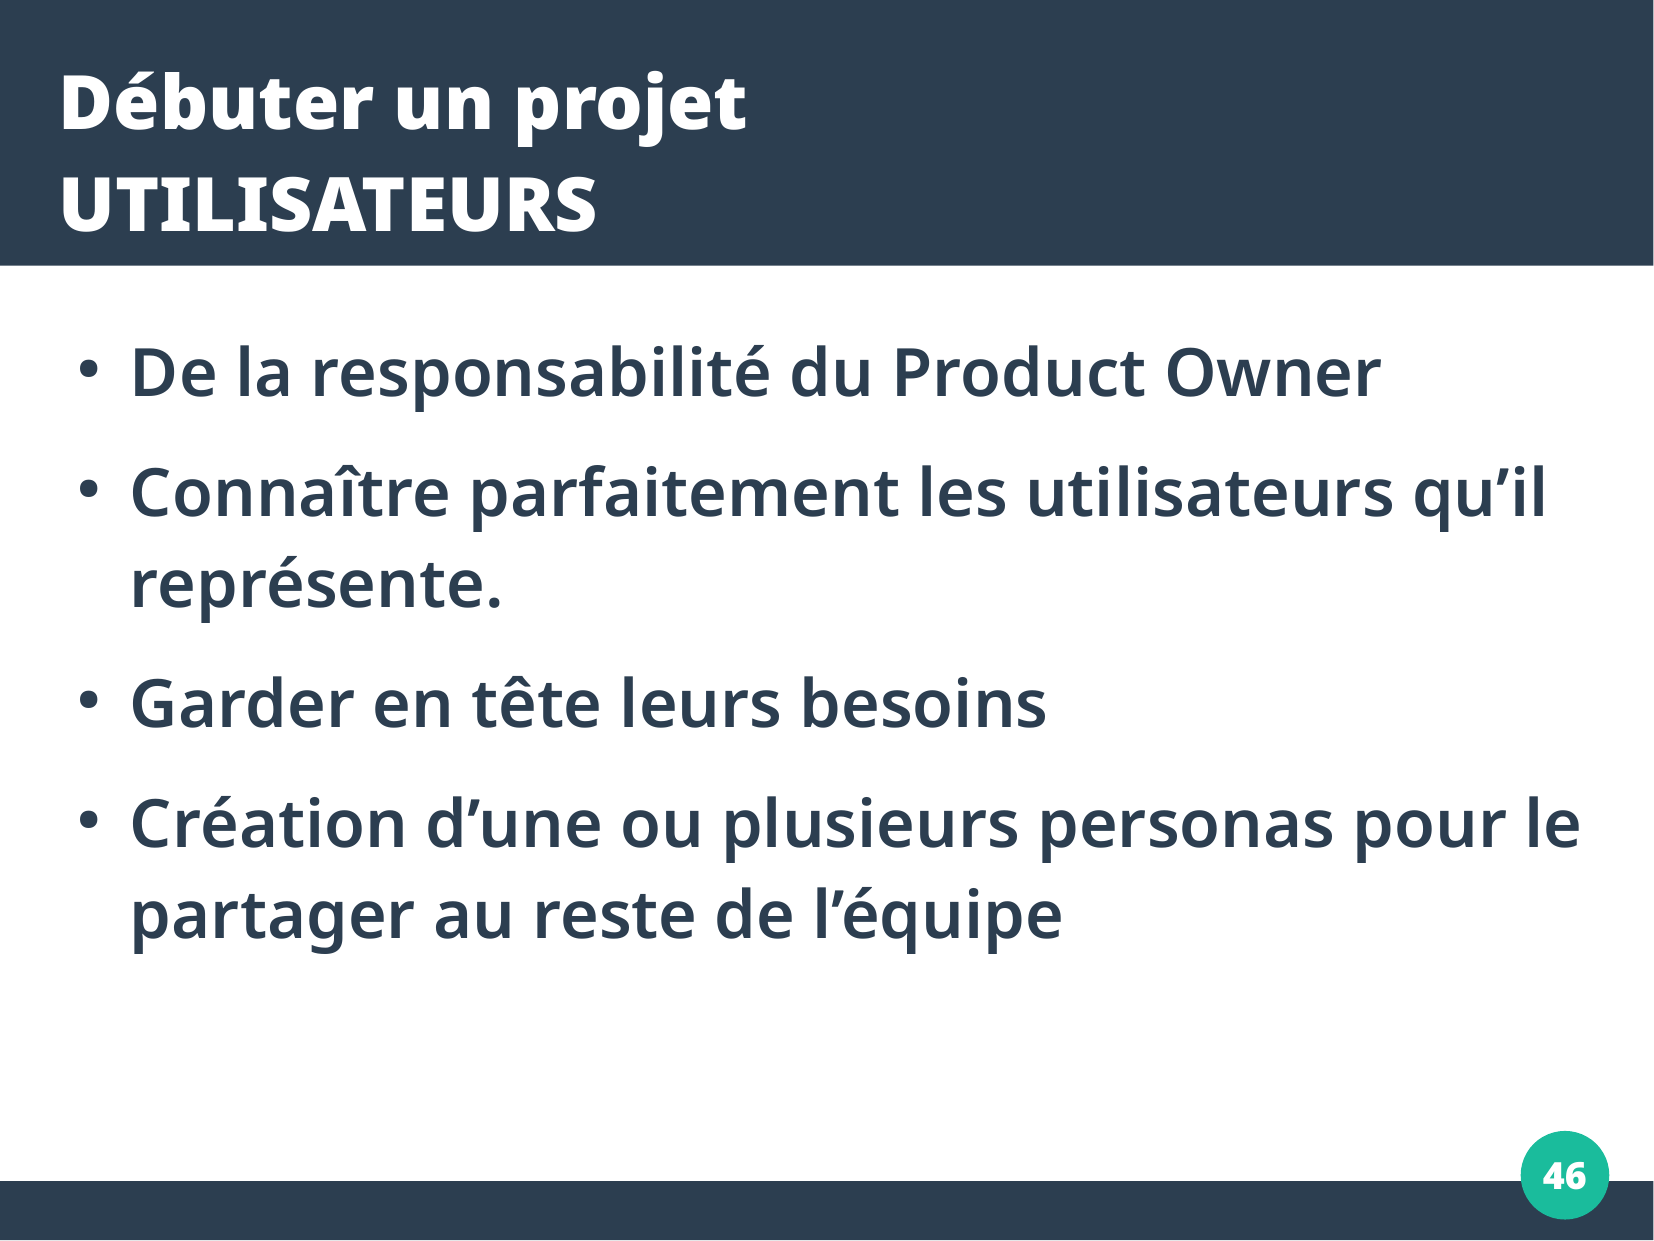

# Débuter un projet UTILISATEURS
De la responsabilité du Product Owner
Connaître parfaitement les utilisateurs qu’il représente.
Garder en tête leurs besoins
Création d’une ou plusieurs personas pour le partager au reste de l’équipe
46